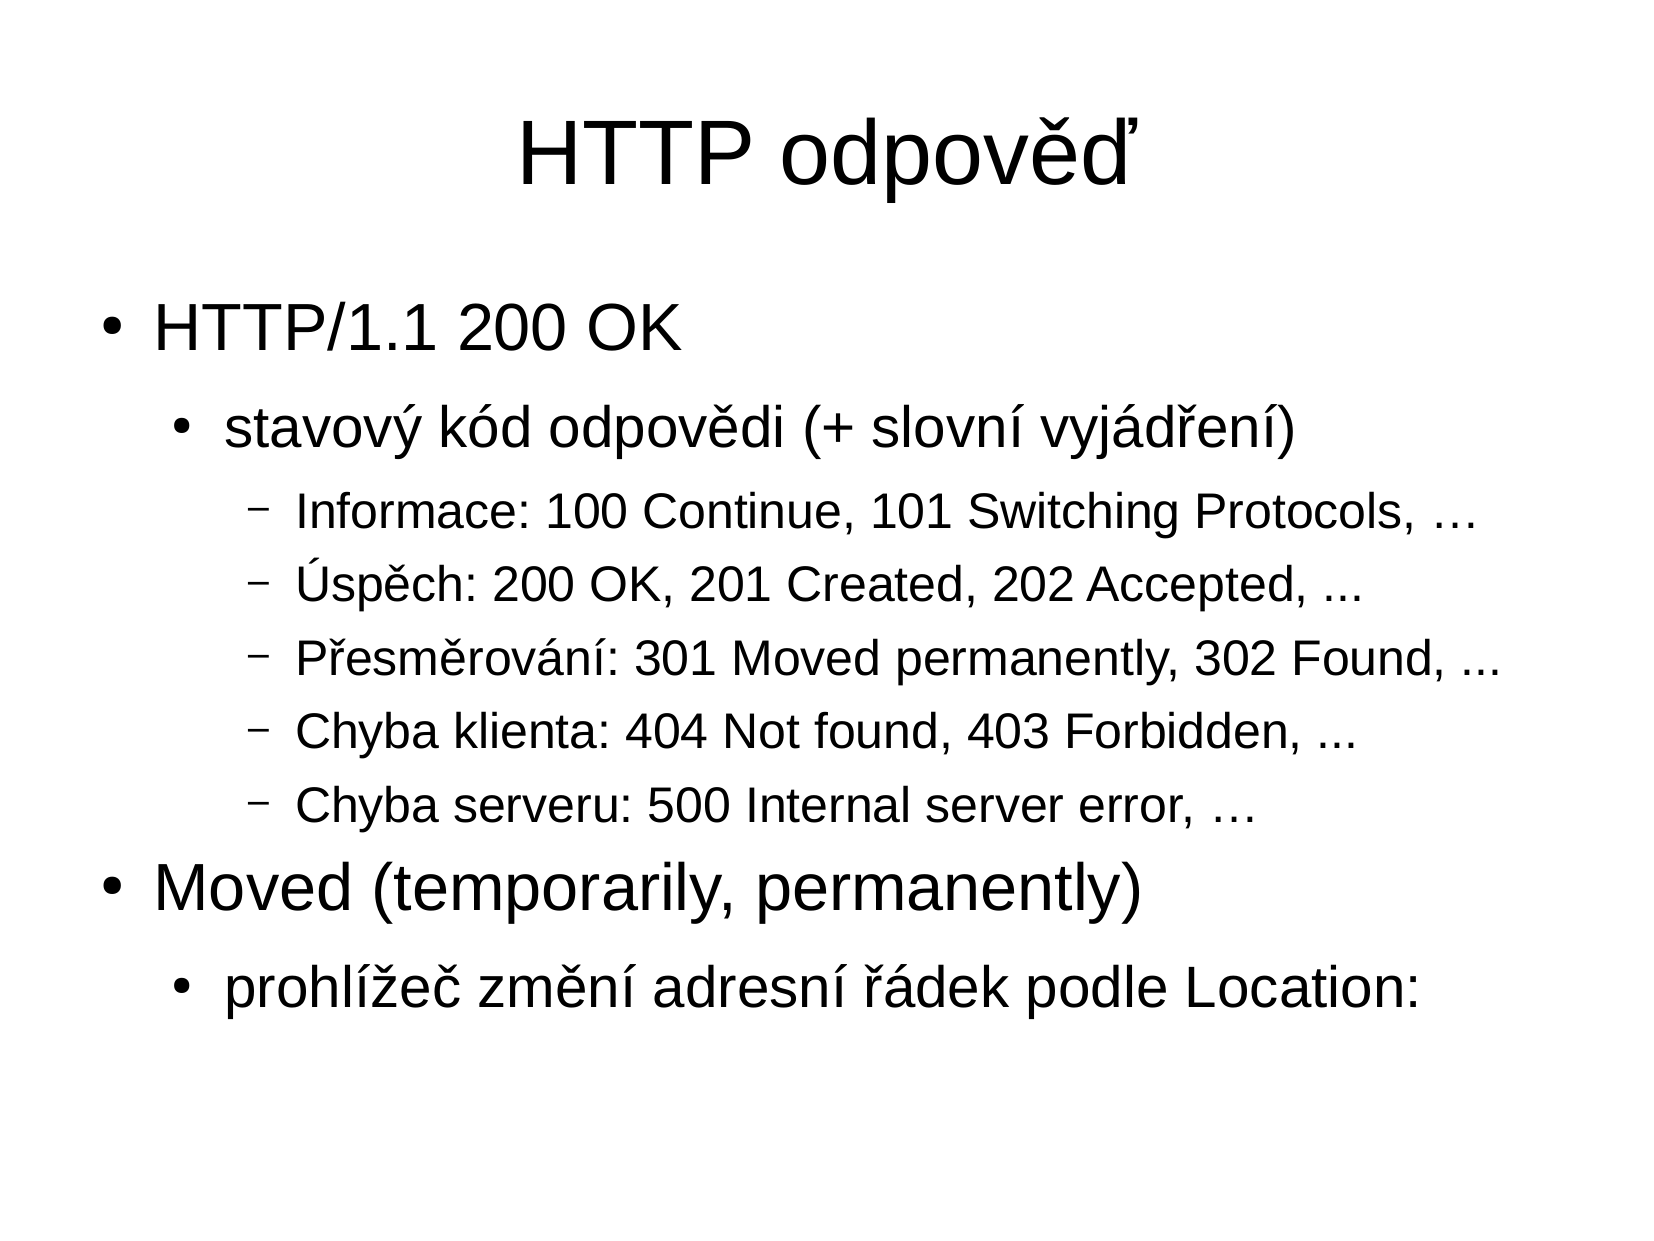

# HTTP odpověď
HTTP/1.1 200 OK
stavový kód odpovědi (+ slovní vyjádření)
Informace: 100 Continue, 101 Switching Protocols, …
Úspěch: 200 OK, 201 Created, 202 Accepted, ...
Přesměrování: 301 Moved permanently, 302 Found, ...
Chyba klienta: 404 Not found, 403 Forbidden, ...
Chyba serveru: 500 Internal server error, …
Moved (temporarily, permanently)
prohlížeč změní adresní řádek podle Location: